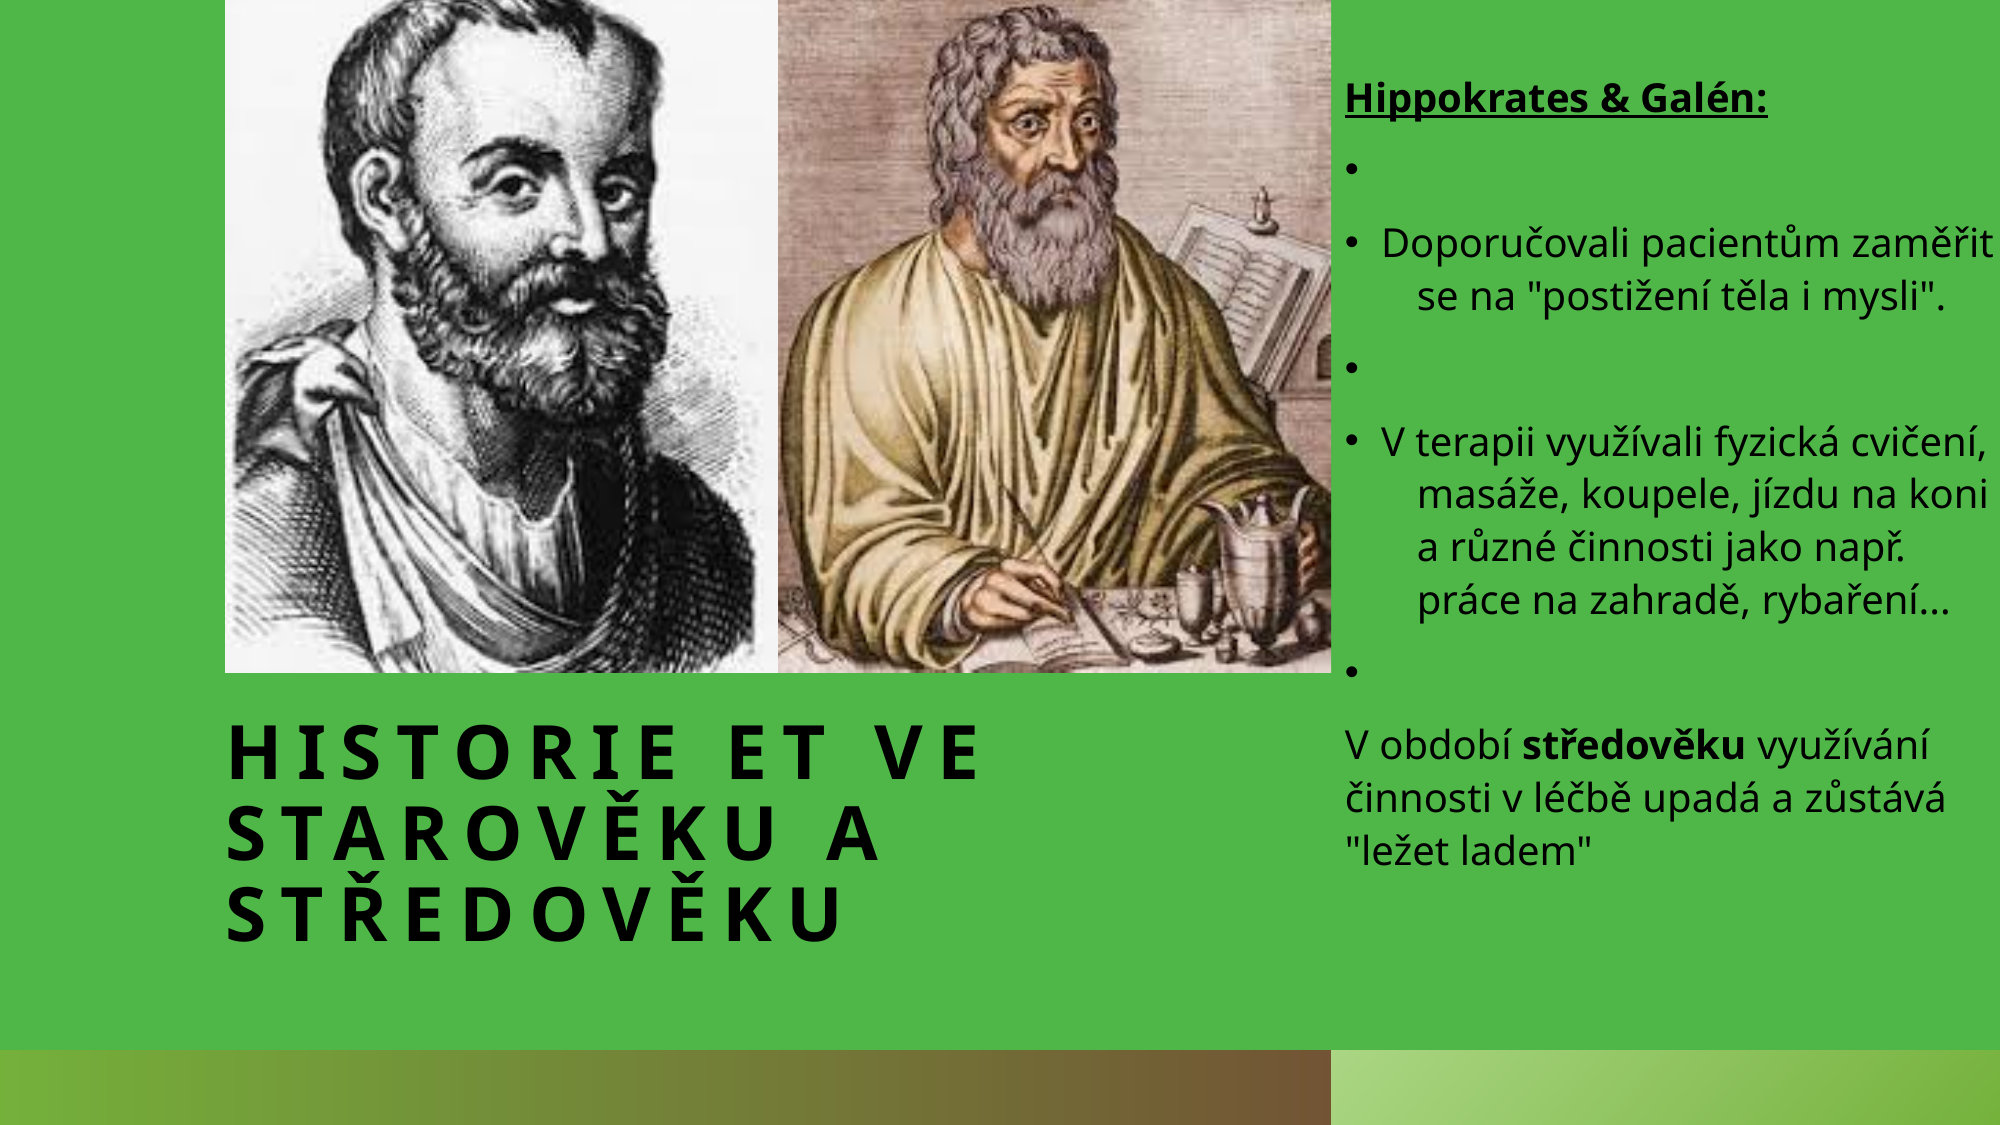

Hippokrates & Galén:
Doporučovali pacientům zaměřit se na "postižení těla i mysli".
V terapii využívali fyzická cvičení, masáže, koupele, jízdu na koni a různé činnosti jako např. práce na zahradě, rybaření...
V období středověku využívání činnosti v léčbě upadá a zůstává "ležet ladem"
# Historie et ve starověku a středověku